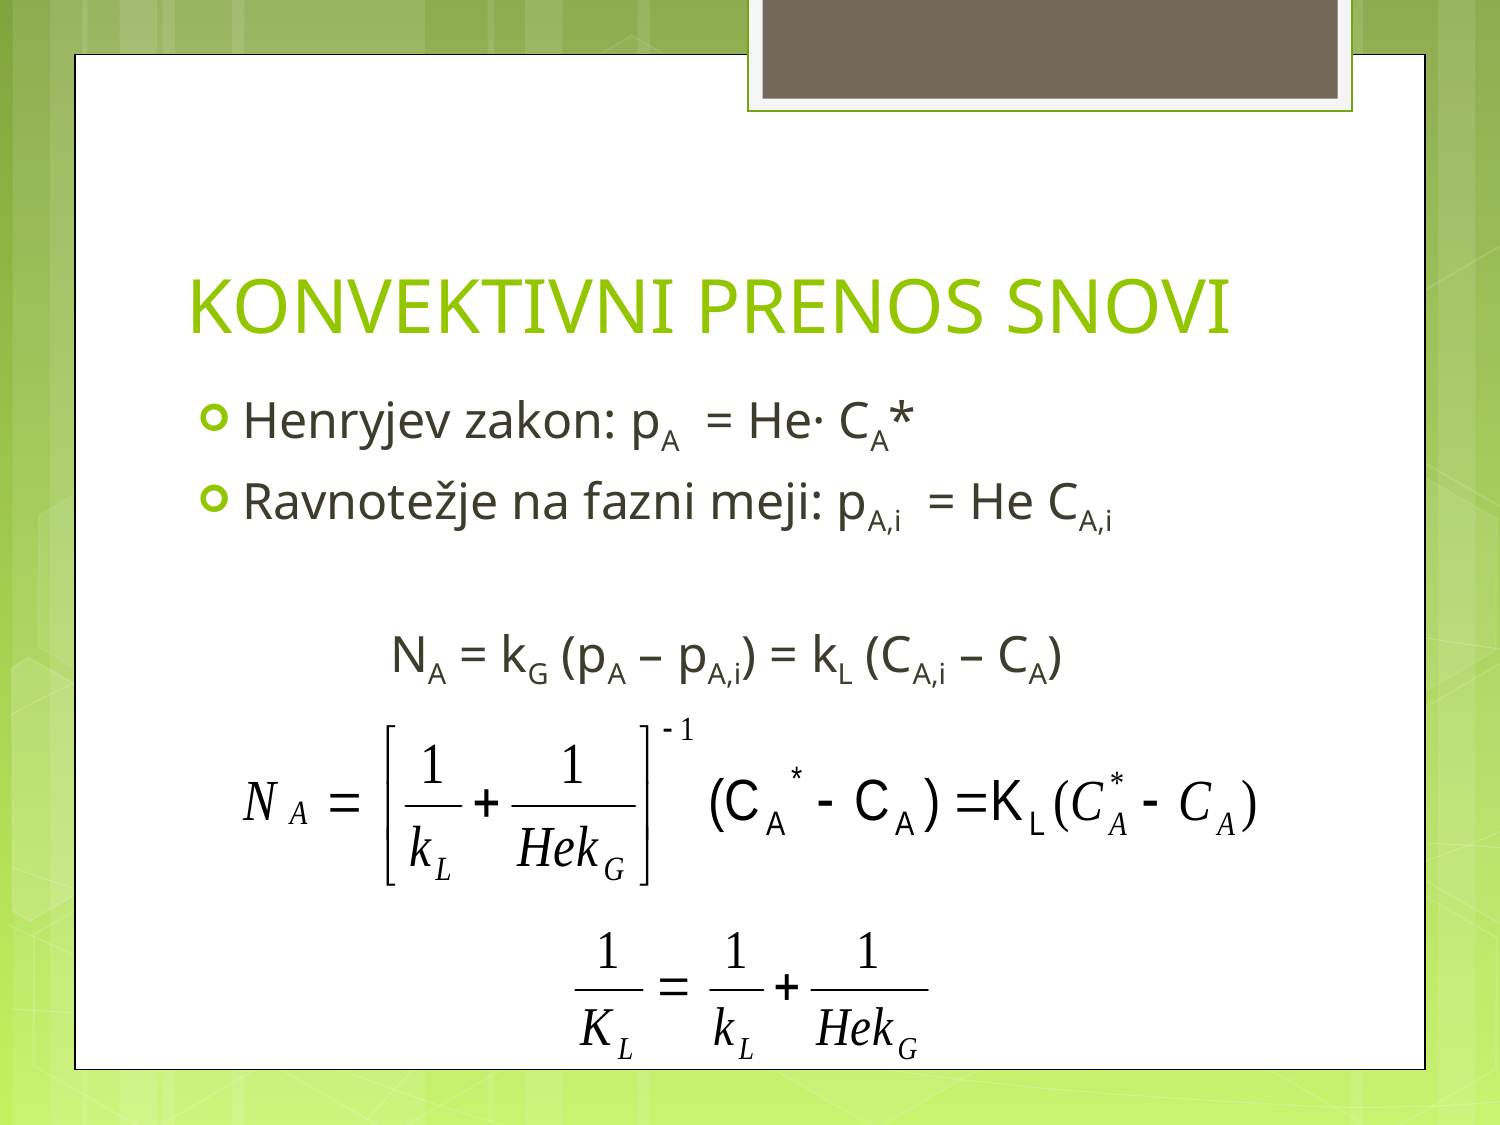

# KONVEKTIVNI PRENOS SNOVI
Henryjev zakon: pA = He· CA*
Ravnotežje na fazni meji: pA,i = He CA,i
NA = kG (pA – pA,i) = kL (CA,i – CA)